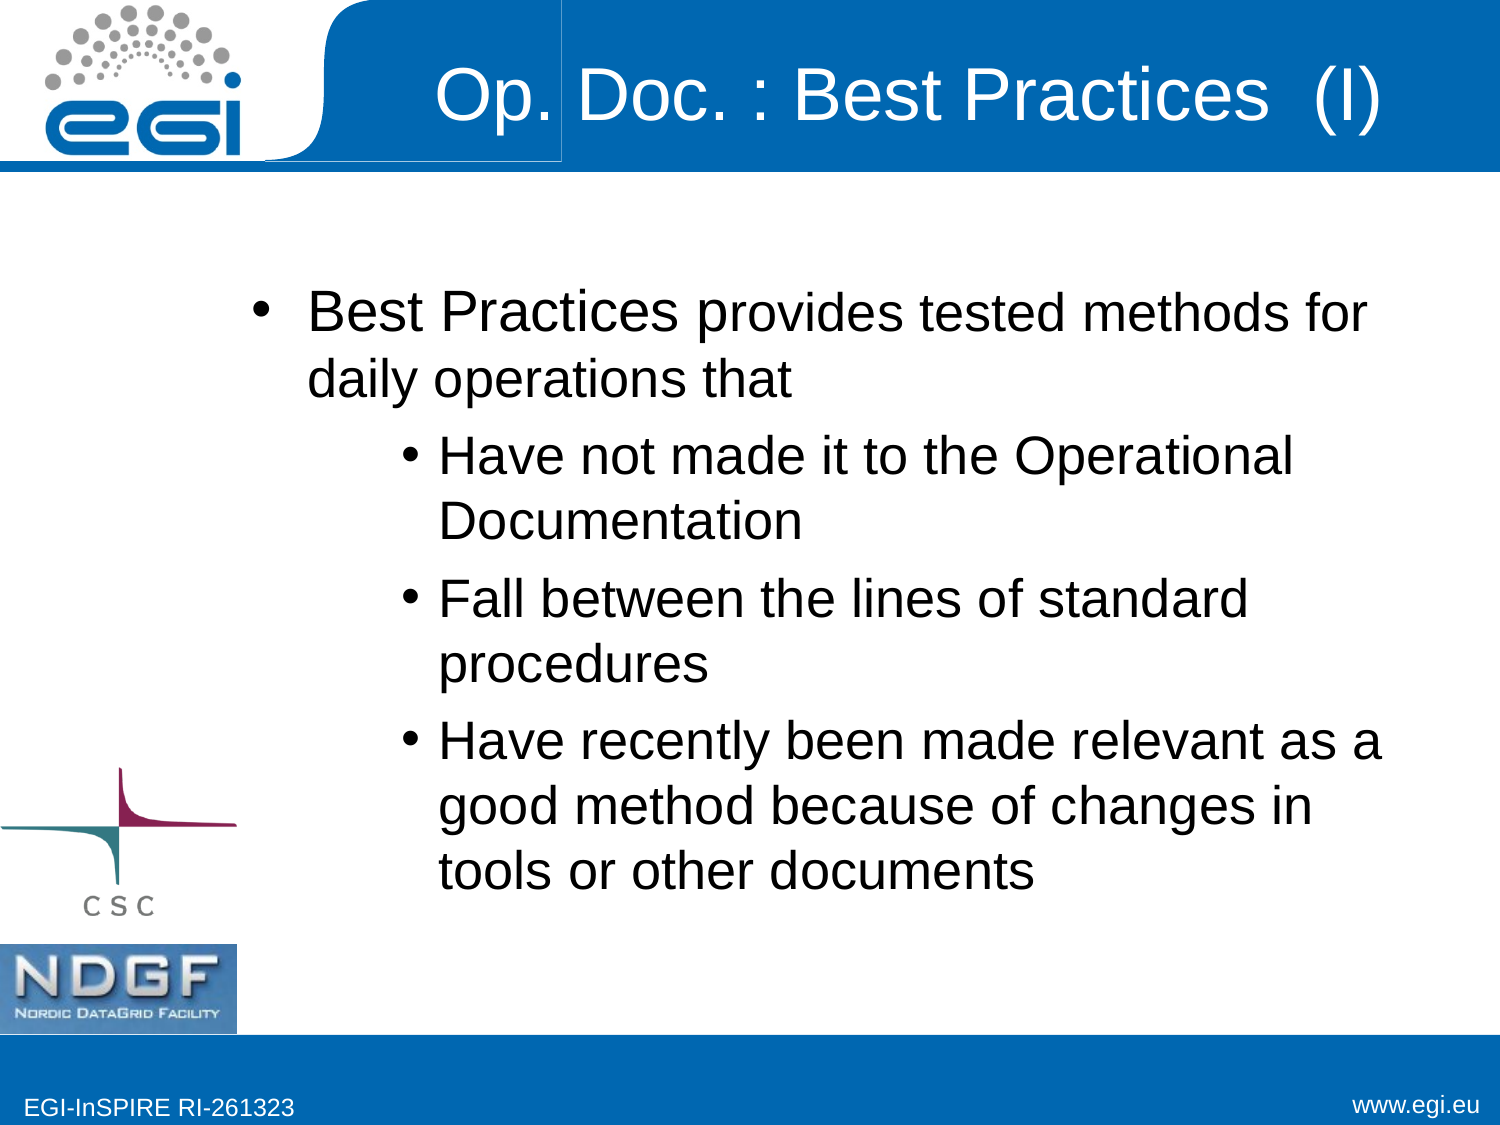

# Op. Doc. : Best Practices (I)
Best Practices provides tested methods for daily operations that
Have not made it to the Operational Documentation
Fall between the lines of standard procedures
Have recently been made relevant as a good method because of changes in tools or other documents